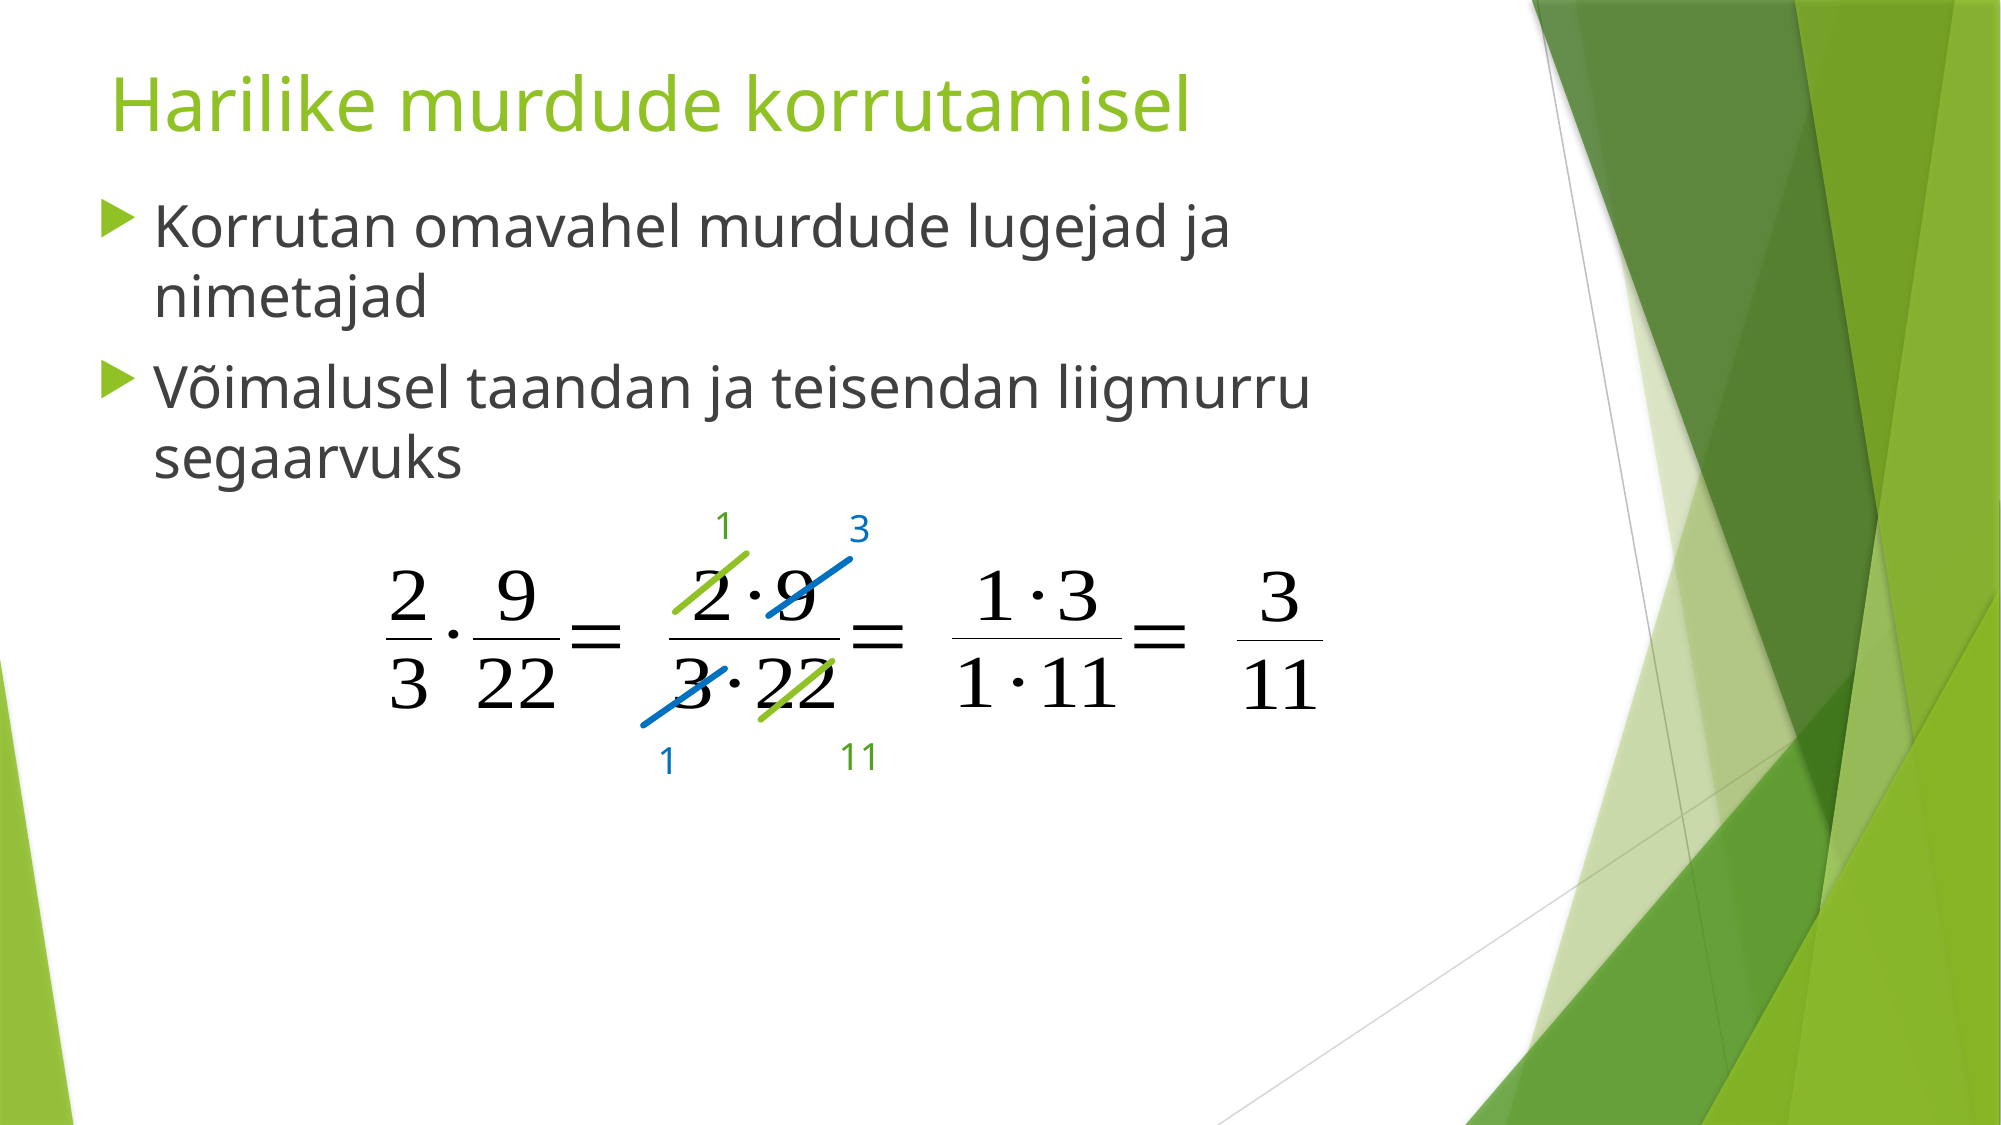

# Harilike murdude korrutamisel
Korrutan omavahel murdude lugejad ja nimetajad
Võimalusel taandan ja teisendan liigmurru segaarvuks
1
3
11
1